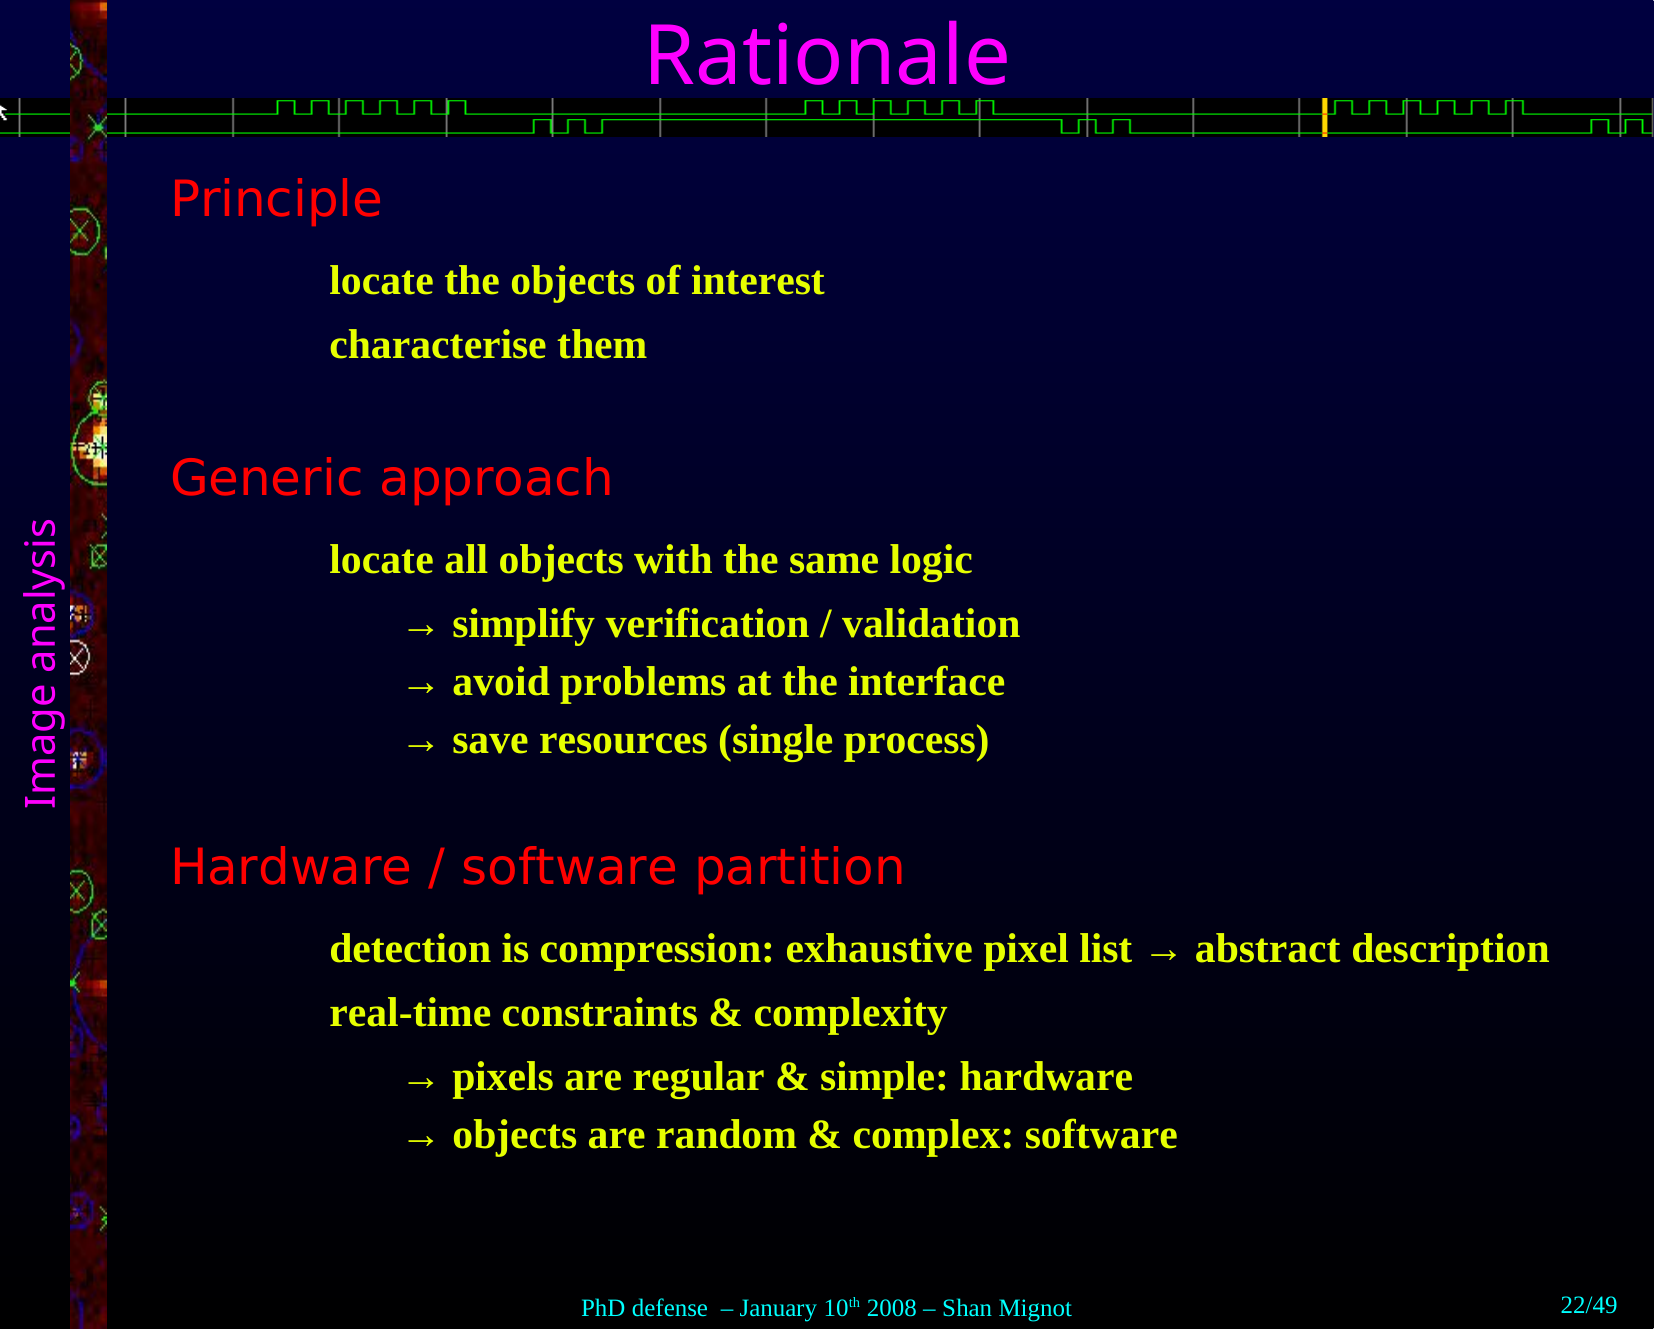

# Rationale
Principle
locate the objects of interest
characterise them
Generic approach
locate all objects with the same logic
→ simplify verification / validation
→ avoid problems at the interface
→ save resources (single process)
Hardware / software partition
detection is compression: exhaustive pixel list → abstract description
real-time constraints & complexity
→ pixels are regular & simple: hardware
→ objects are random & complex: software
Image analysis
PhD defense – January 10th 2008 – Shan Mignot